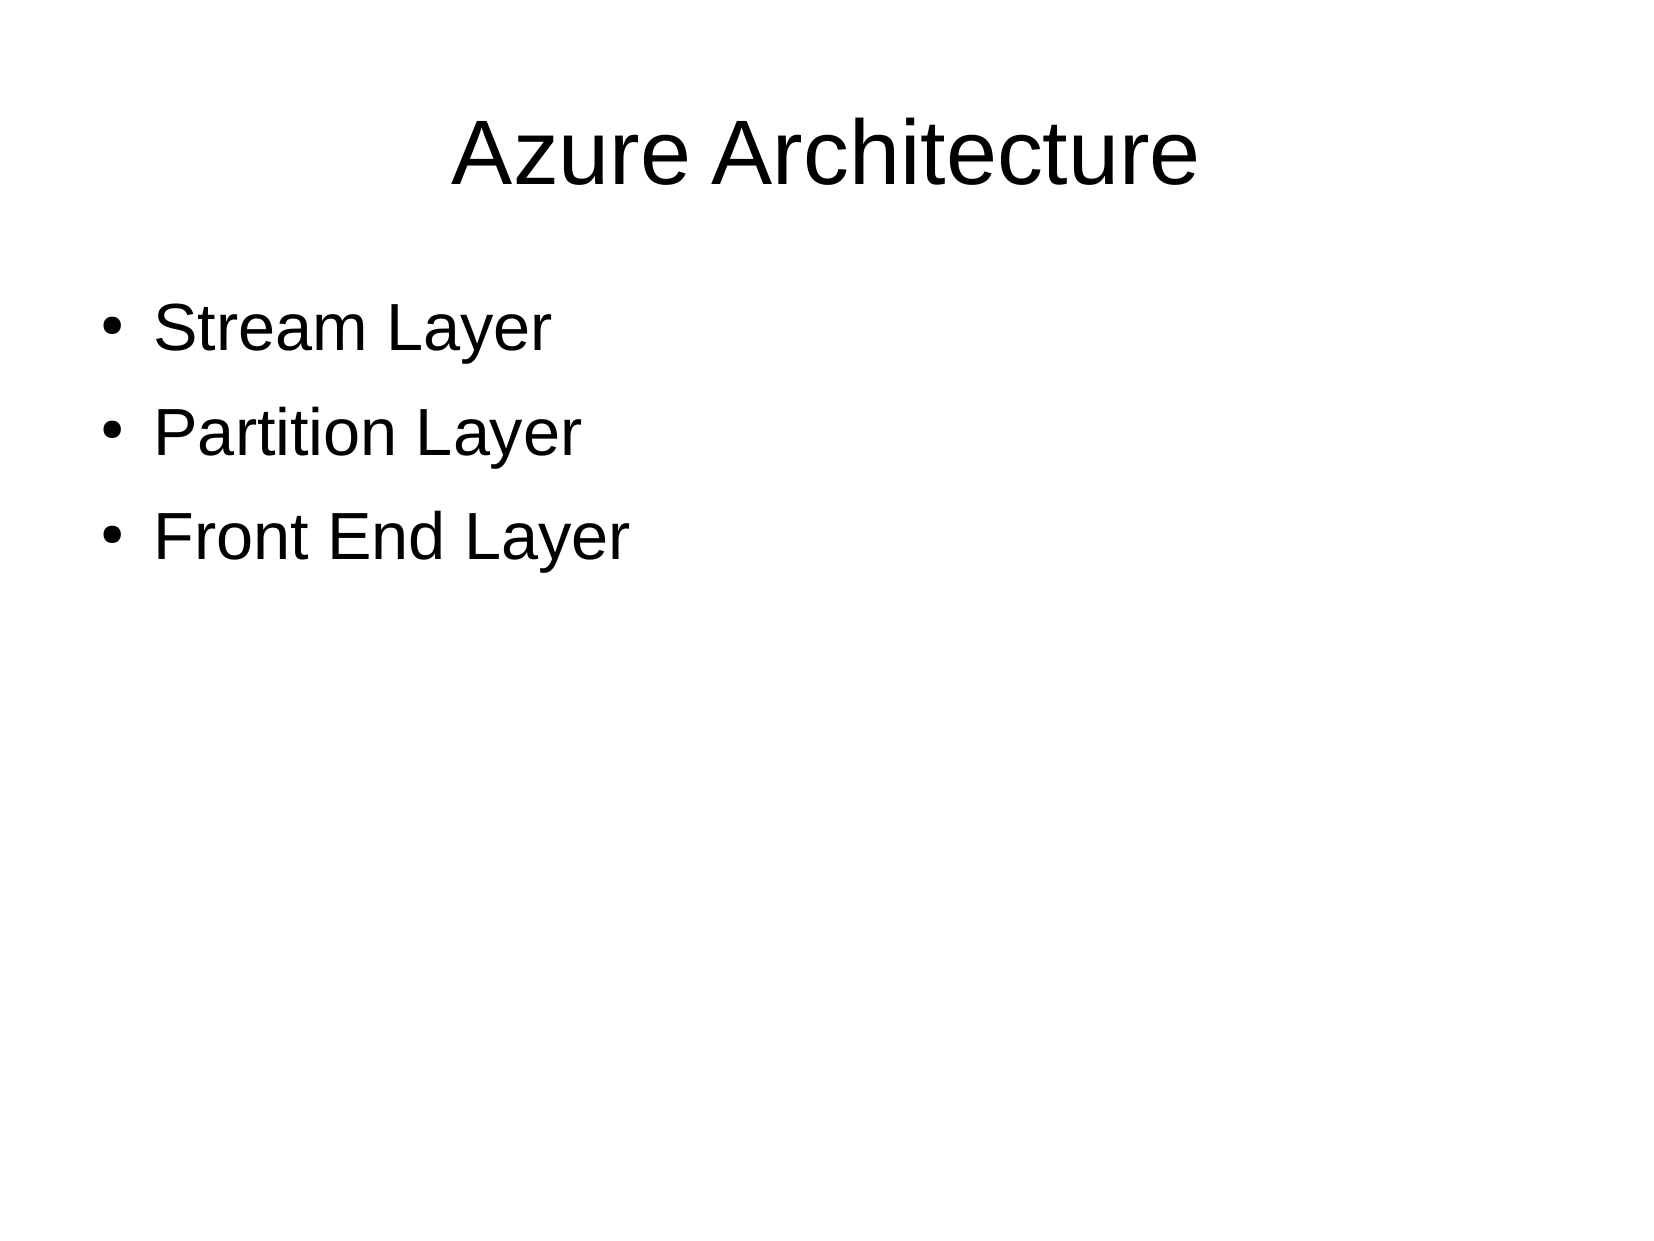

# Azure Architecture
Stream Layer
Partition Layer
Front End Layer